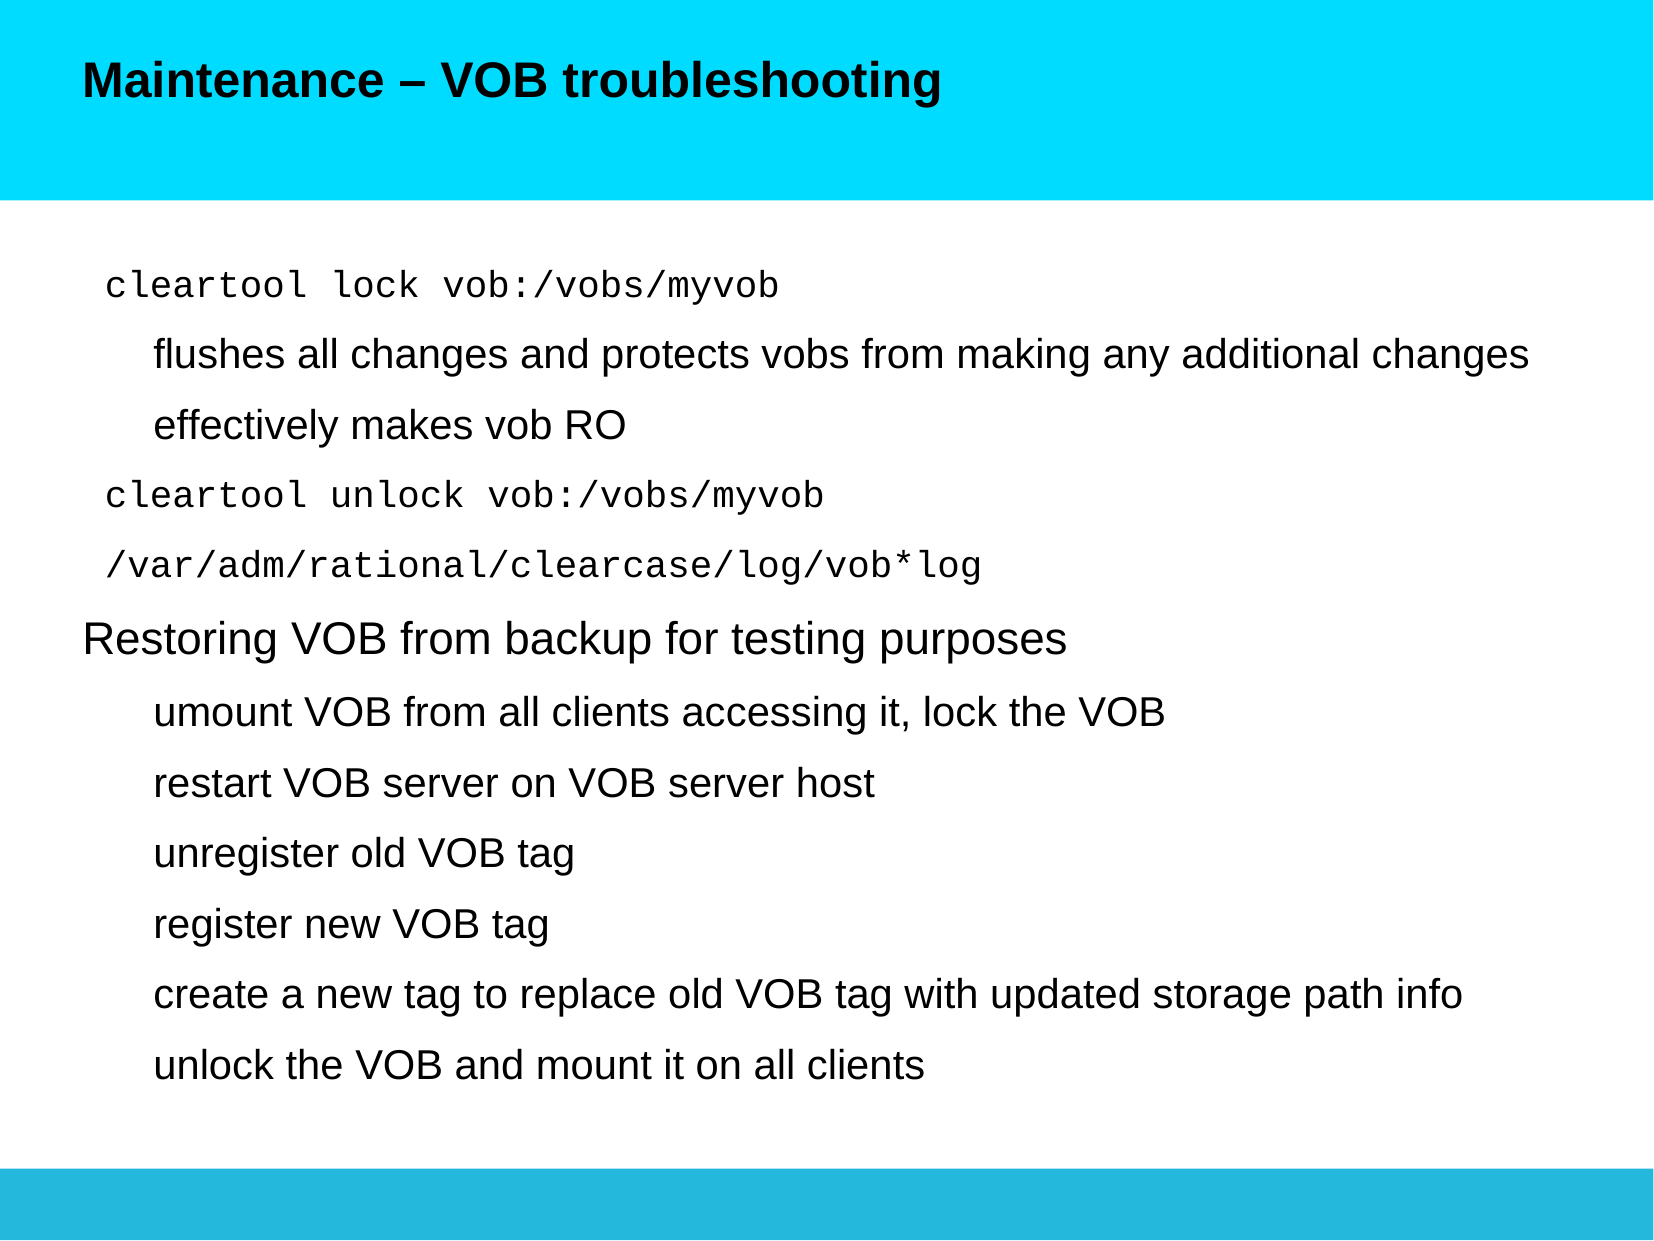

# Maintenance – VOB troubleshooting
 cleartool lock vob:/vobs/myvob
flushes all changes and protects vobs from making any additional changes
effectively makes vob RO
 cleartool unlock vob:/vobs/myvob
 /var/adm/rational/clearcase/log/vob*log
Restoring VOB from backup for testing purposes
umount VOB from all clients accessing it, lock the VOB
restart VOB server on VOB server host
unregister old VOB tag
register new VOB tag
create a new tag to replace old VOB tag with updated storage path info
unlock the VOB and mount it on all clients